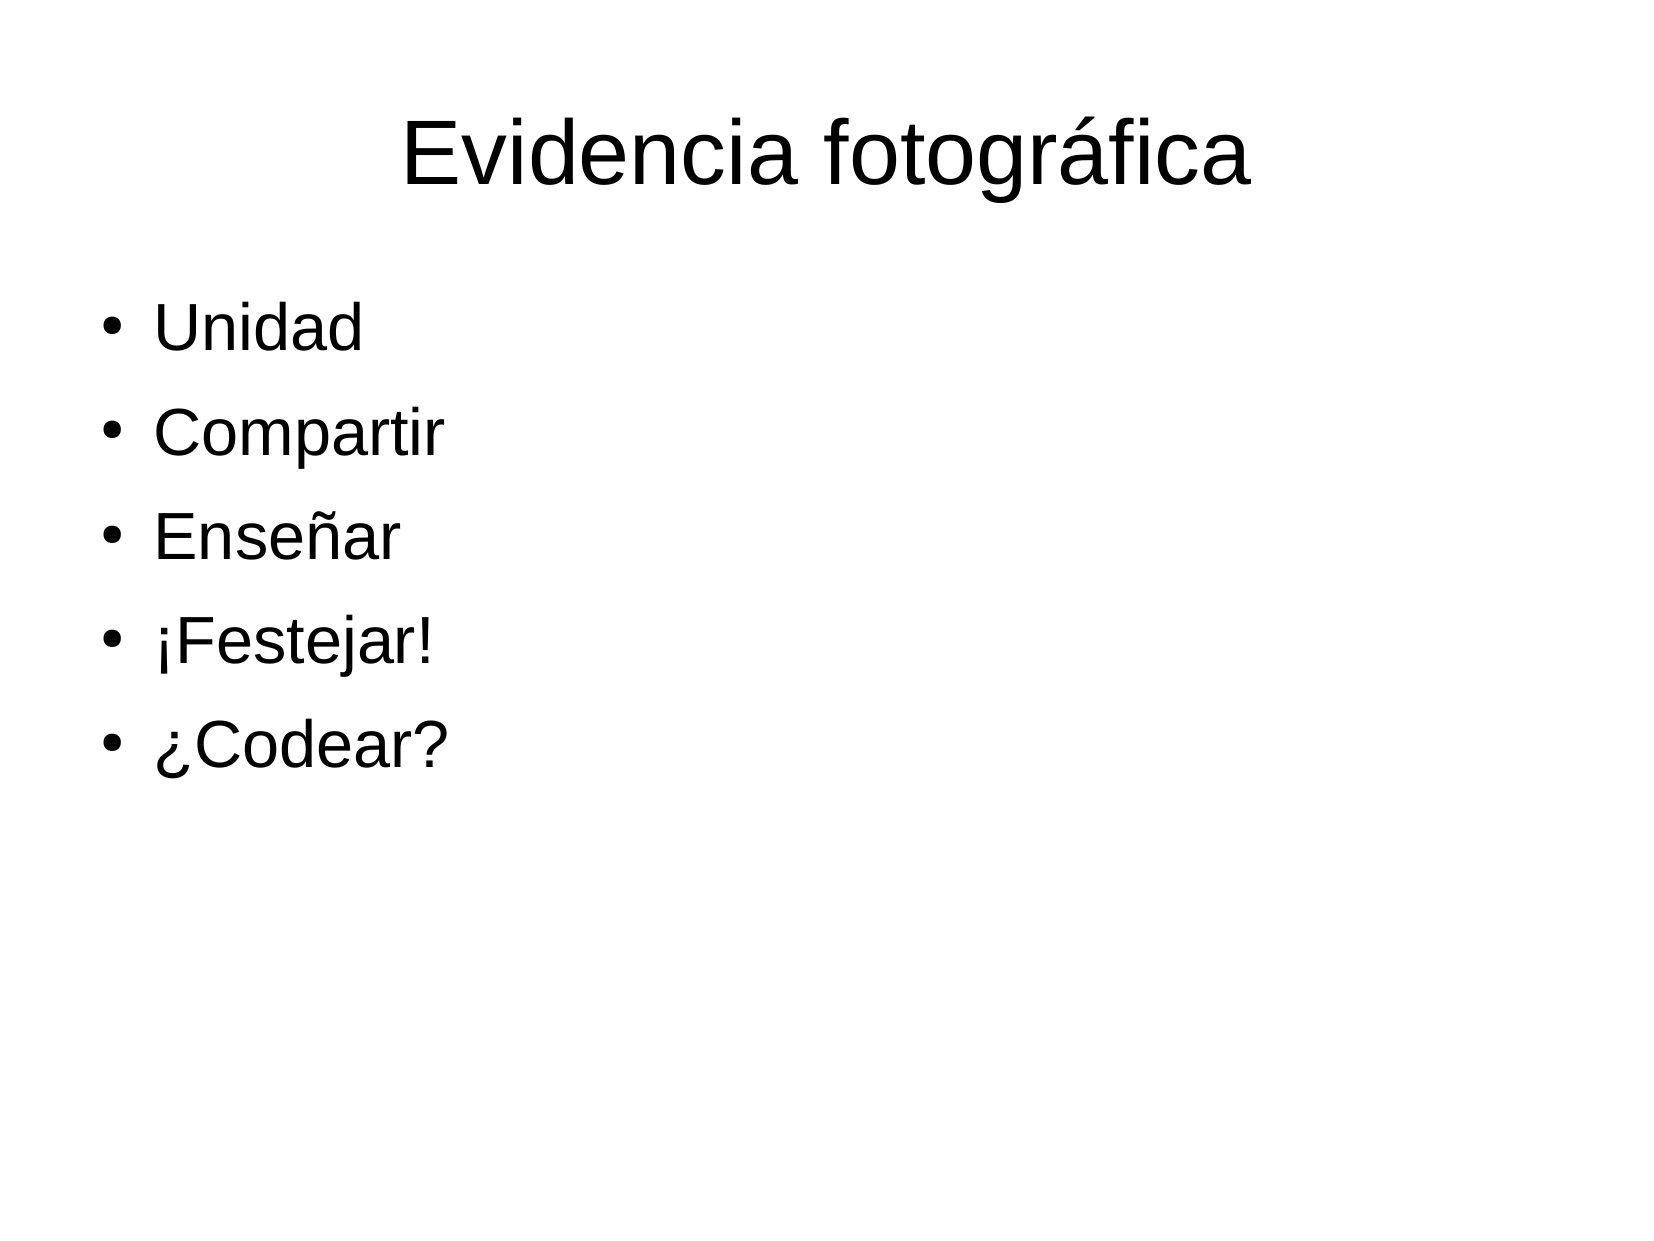

# Evidencia fotográfica
Unidad
Compartir
Enseñar
¡Festejar!
¿Codear?